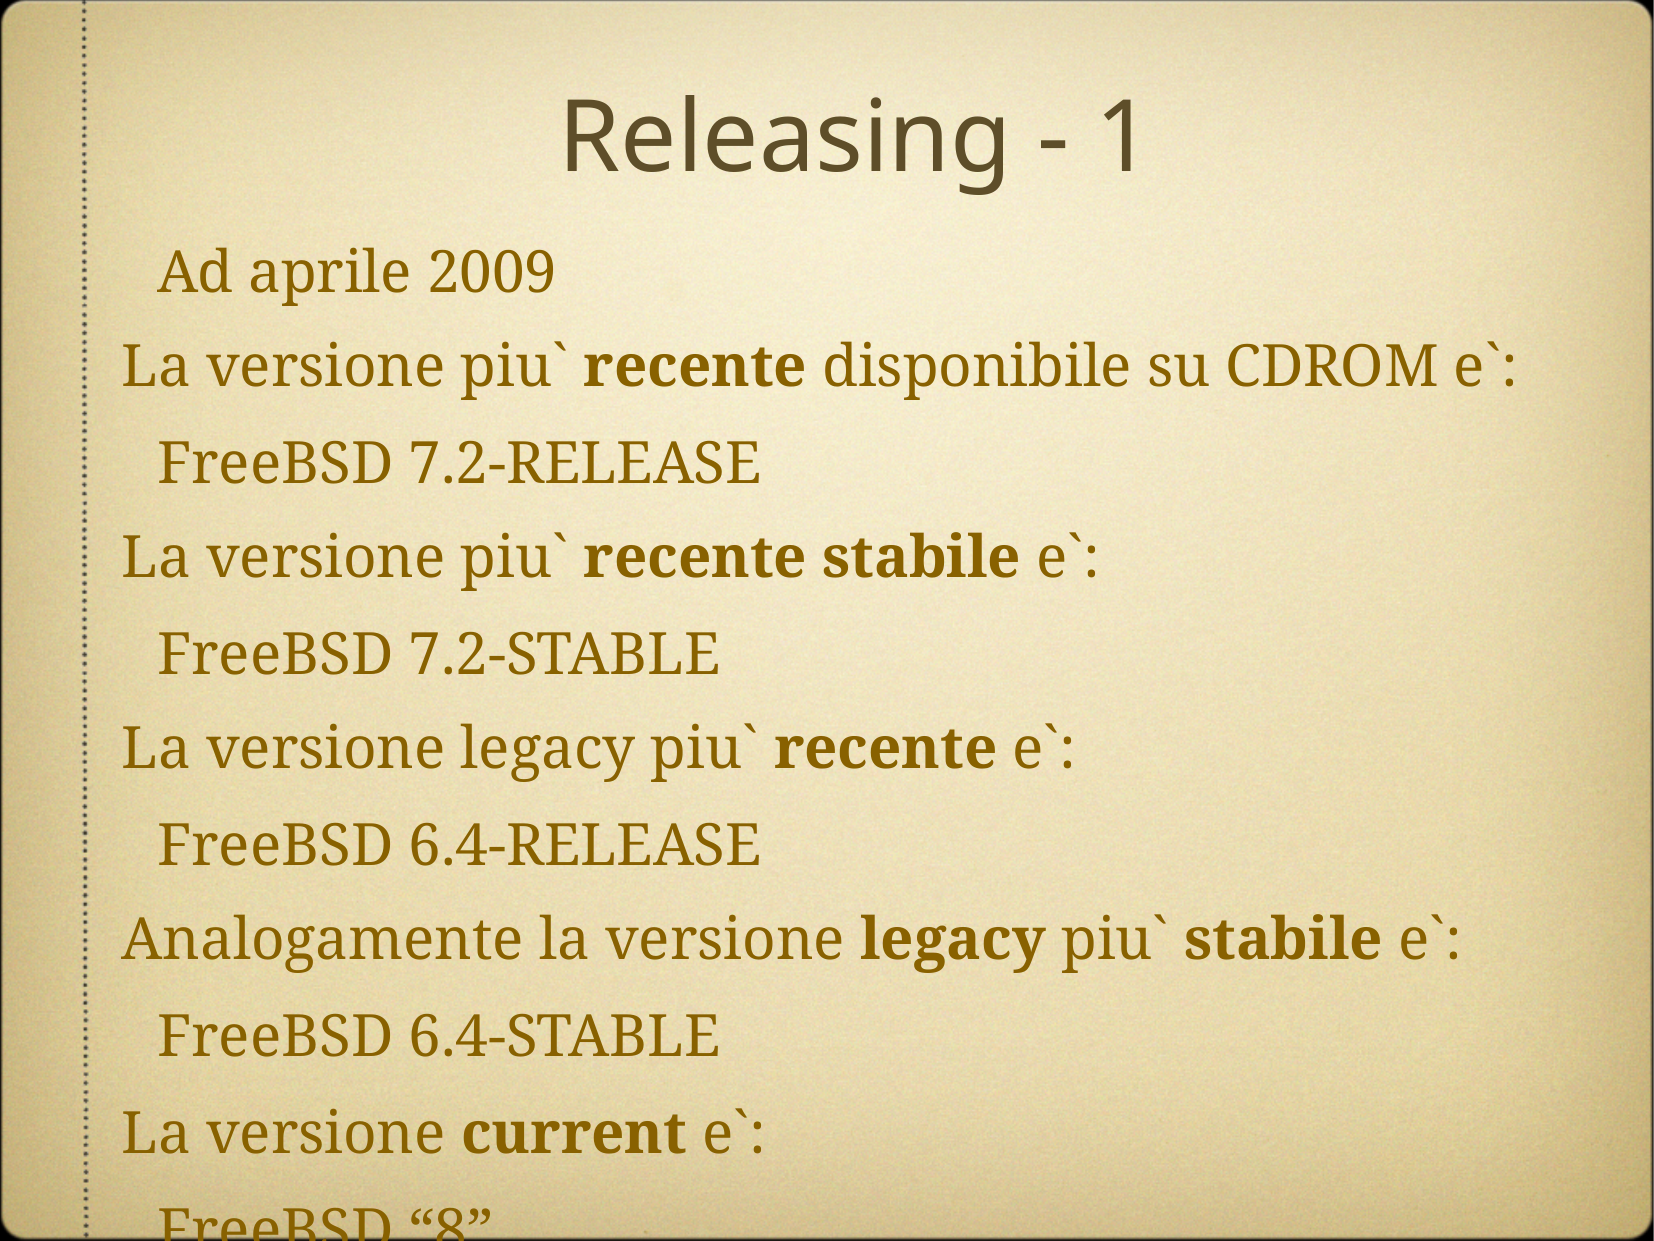

# Releasing - 1
Ad aprile 2009
La versione piu` recente disponibile su CDROM e`:
FreeBSD 7.2-RELEASE
La versione piu` recente stabile e`:
FreeBSD 7.2-STABLE
La versione legacy piu` recente e`:
FreeBSD 6.4-RELEASE
Analogamente la versione legacy piu` stabile e`:
FreeBSD 6.4-STABLE
La versione current e`:
FreeBSD “8”